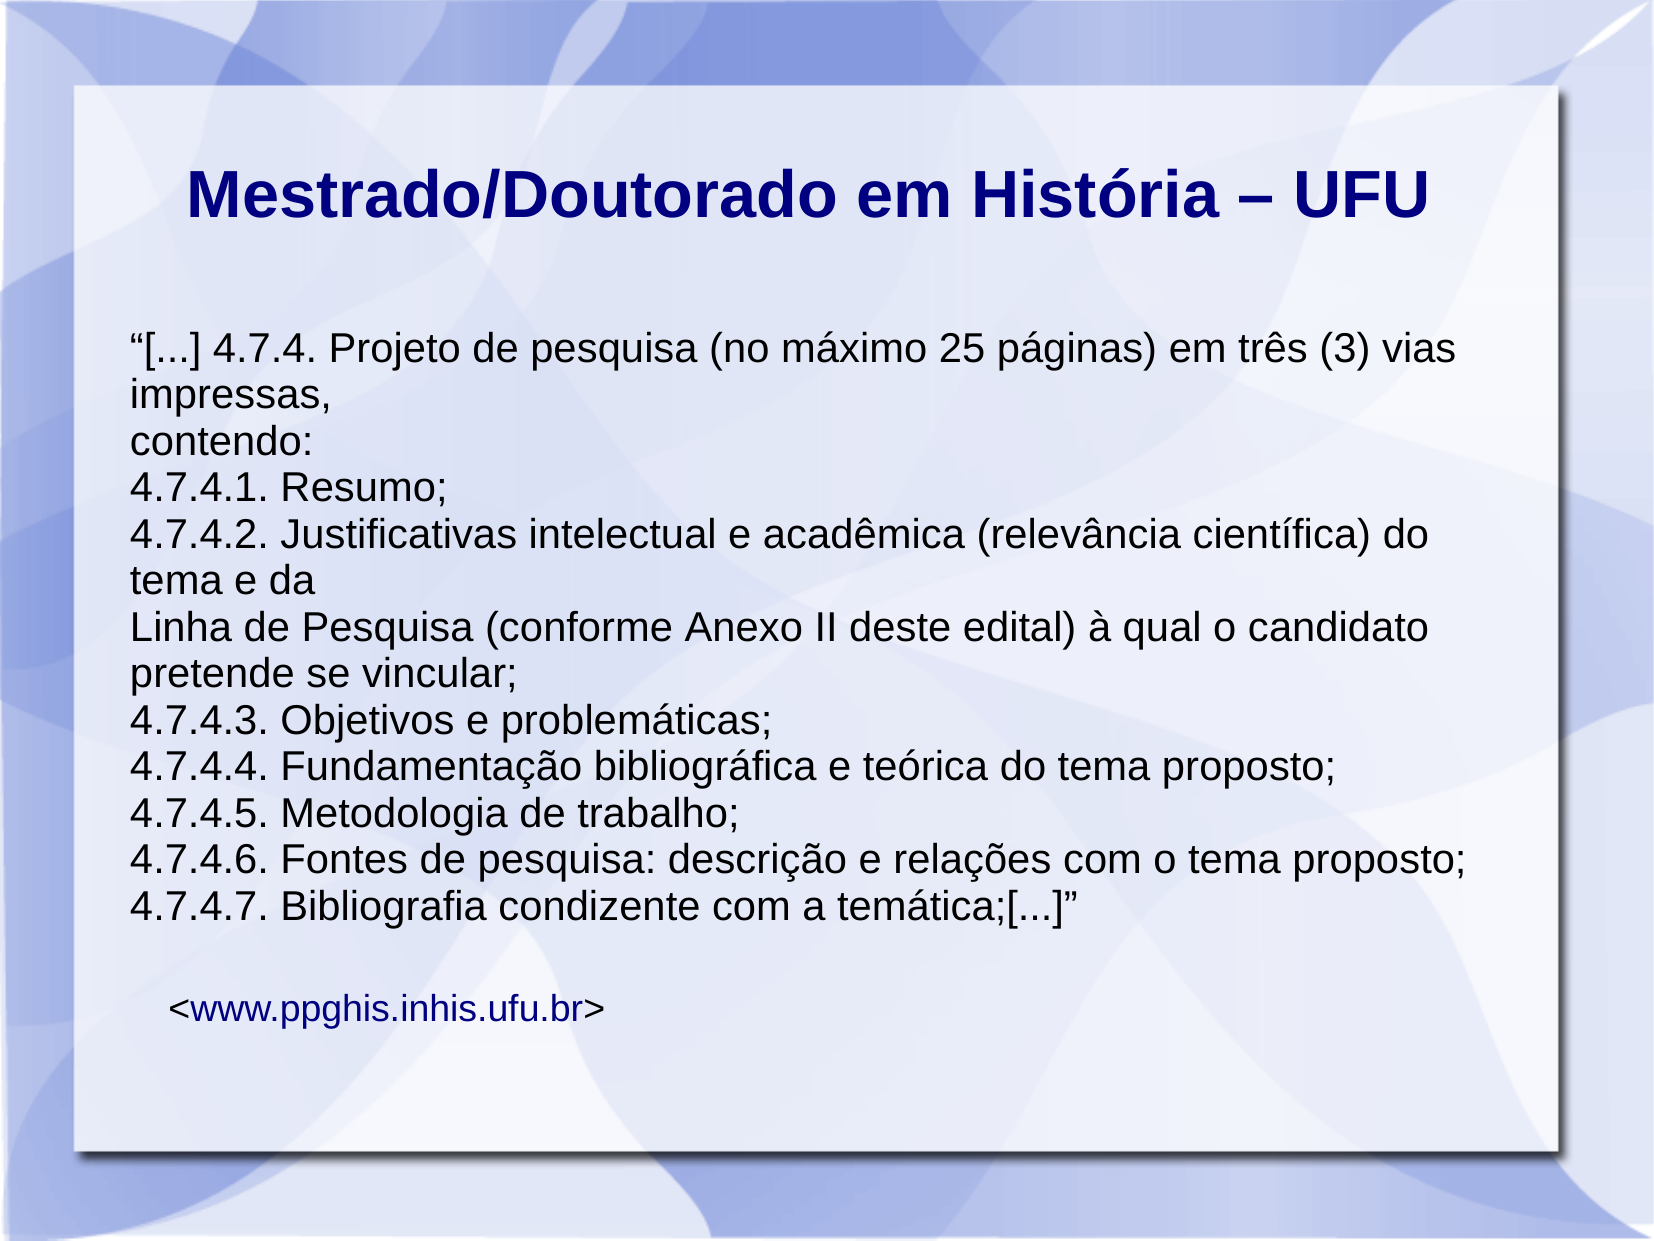

# Mestrado/Doutorado em História – UFU
“[...] 4.7.4. Projeto de pesquisa (no máximo 25 páginas) em três (3) vias impressas,
contendo:
4.7.4.1. Resumo;
4.7.4.2. Justificativas intelectual e acadêmica (relevância científica) do tema e da
Linha de Pesquisa (conforme Anexo II deste edital) à qual o candidato
pretende se vincular;
4.7.4.3. Objetivos e problemáticas;
4.7.4.4. Fundamentação bibliográfica e teórica do tema proposto;
4.7.4.5. Metodologia de trabalho;
4.7.4.6. Fontes de pesquisa: descrição e relações com o tema proposto;
4.7.4.7. Bibliografia condizente com a temática;[...]”
<www.ppghis.inhis.ufu.br>